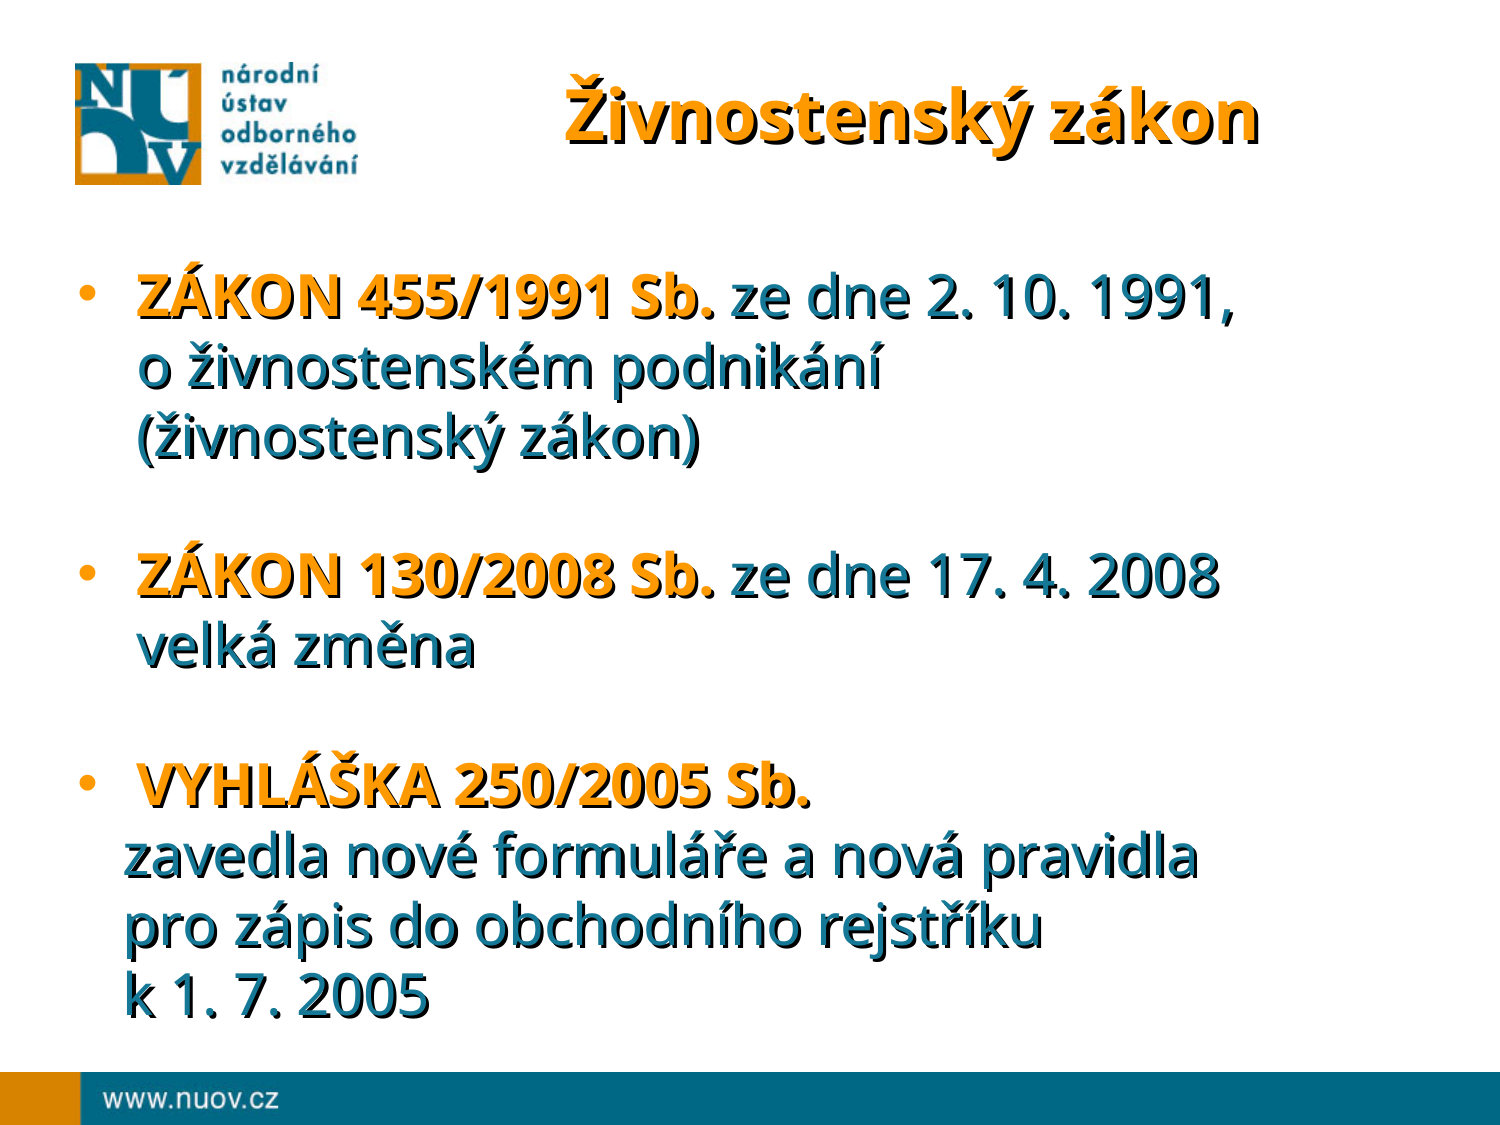

# Živnostenský zákon
ZÁKON 455/1991 Sb. ze dne 2. 10. 1991,
o živnostenském podnikání
(živnostenský zákon)
ZÁKON 130/2008 Sb. ze dne 17. 4. 2008
velká změna
VYHLÁŠKA 250/2005 Sb.
 zavedla nové formuláře a nová pravidla
 pro zápis do obchodního rejstříku
 k 1. 7. 2005